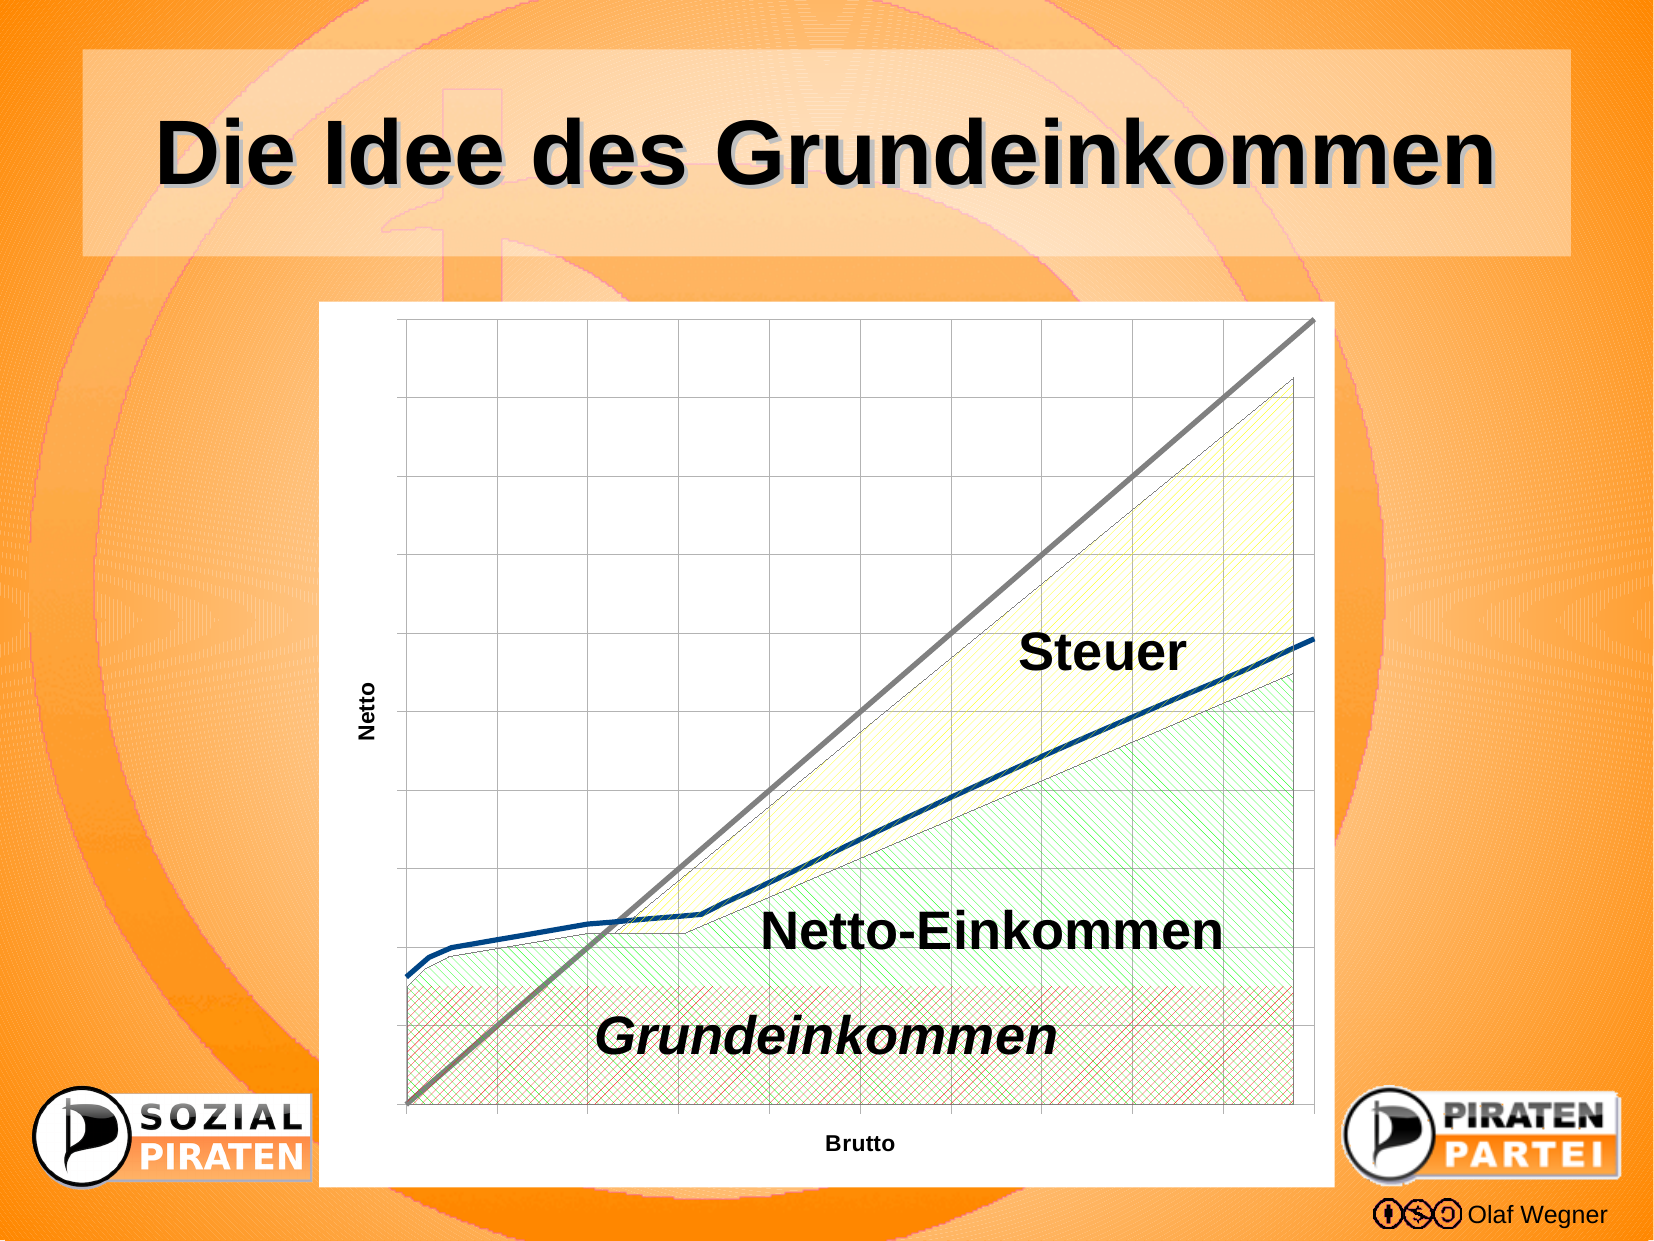

# Die Idee des Grundeinkommen
### Chart
| Category | Heute | |
|---|---|---|
Steuer
Netto-Einkommen
Grundeinkommen
Olaf Wegner